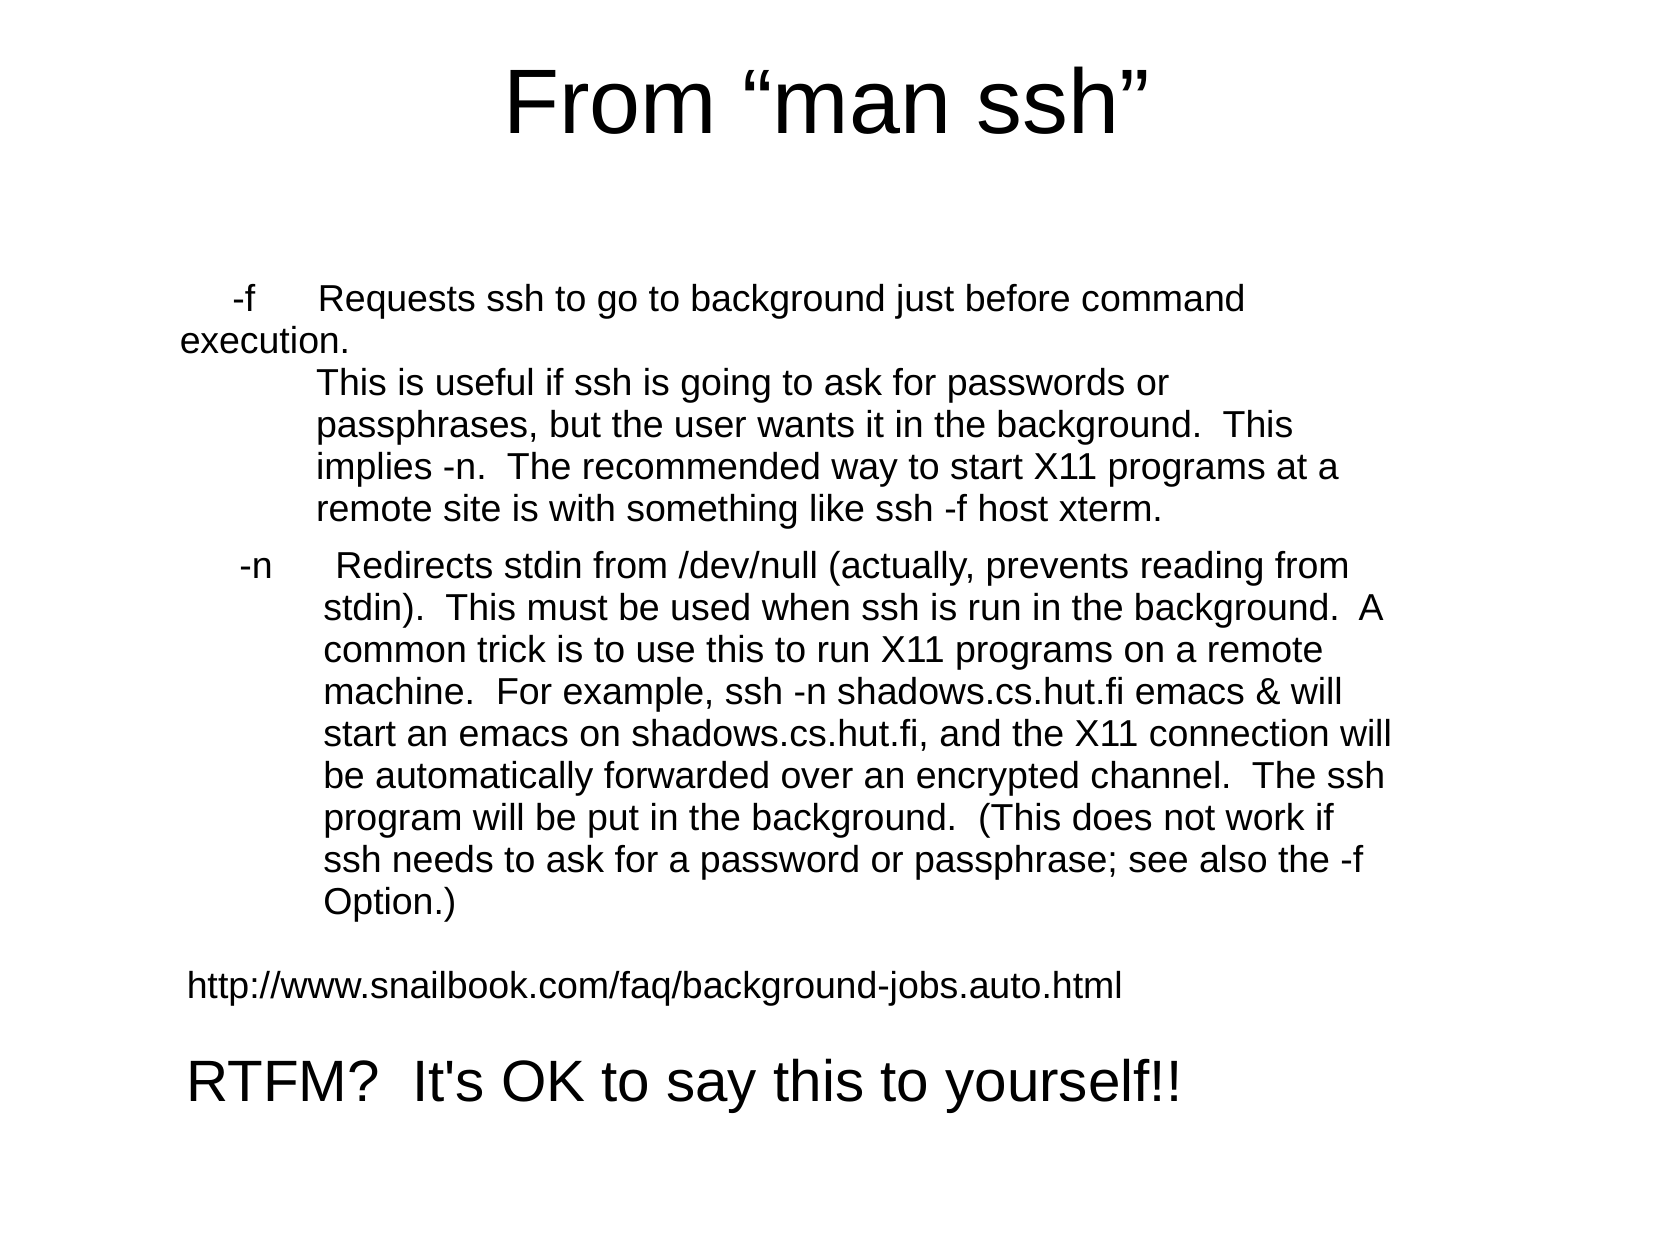

# From “man ssh”
 -f Requests ssh to go to background just before command execution.
 This is useful if ssh is going to ask for passwords or
 passphrases, but the user wants it in the background. This
 implies -n. The recommended way to start X11 programs at a
 remote site is with something like ssh -f host xterm.
 -n Redirects stdin from /dev/null (actually, prevents reading from
 stdin). This must be used when ssh is run in the background. A
 common trick is to use this to run X11 programs on a remote
 machine. For example, ssh -n shadows.cs.hut.fi emacs & will
 start an emacs on shadows.cs.hut.fi, and the X11 connection will
 be automatically forwarded over an encrypted channel. The ssh
 program will be put in the background. (This does not work if
 ssh needs to ask for a password or passphrase; see also the -f
 Option.)
http://www.snailbook.com/faq/background-jobs.auto.html
RTFM? It's OK to say this to yourself!!